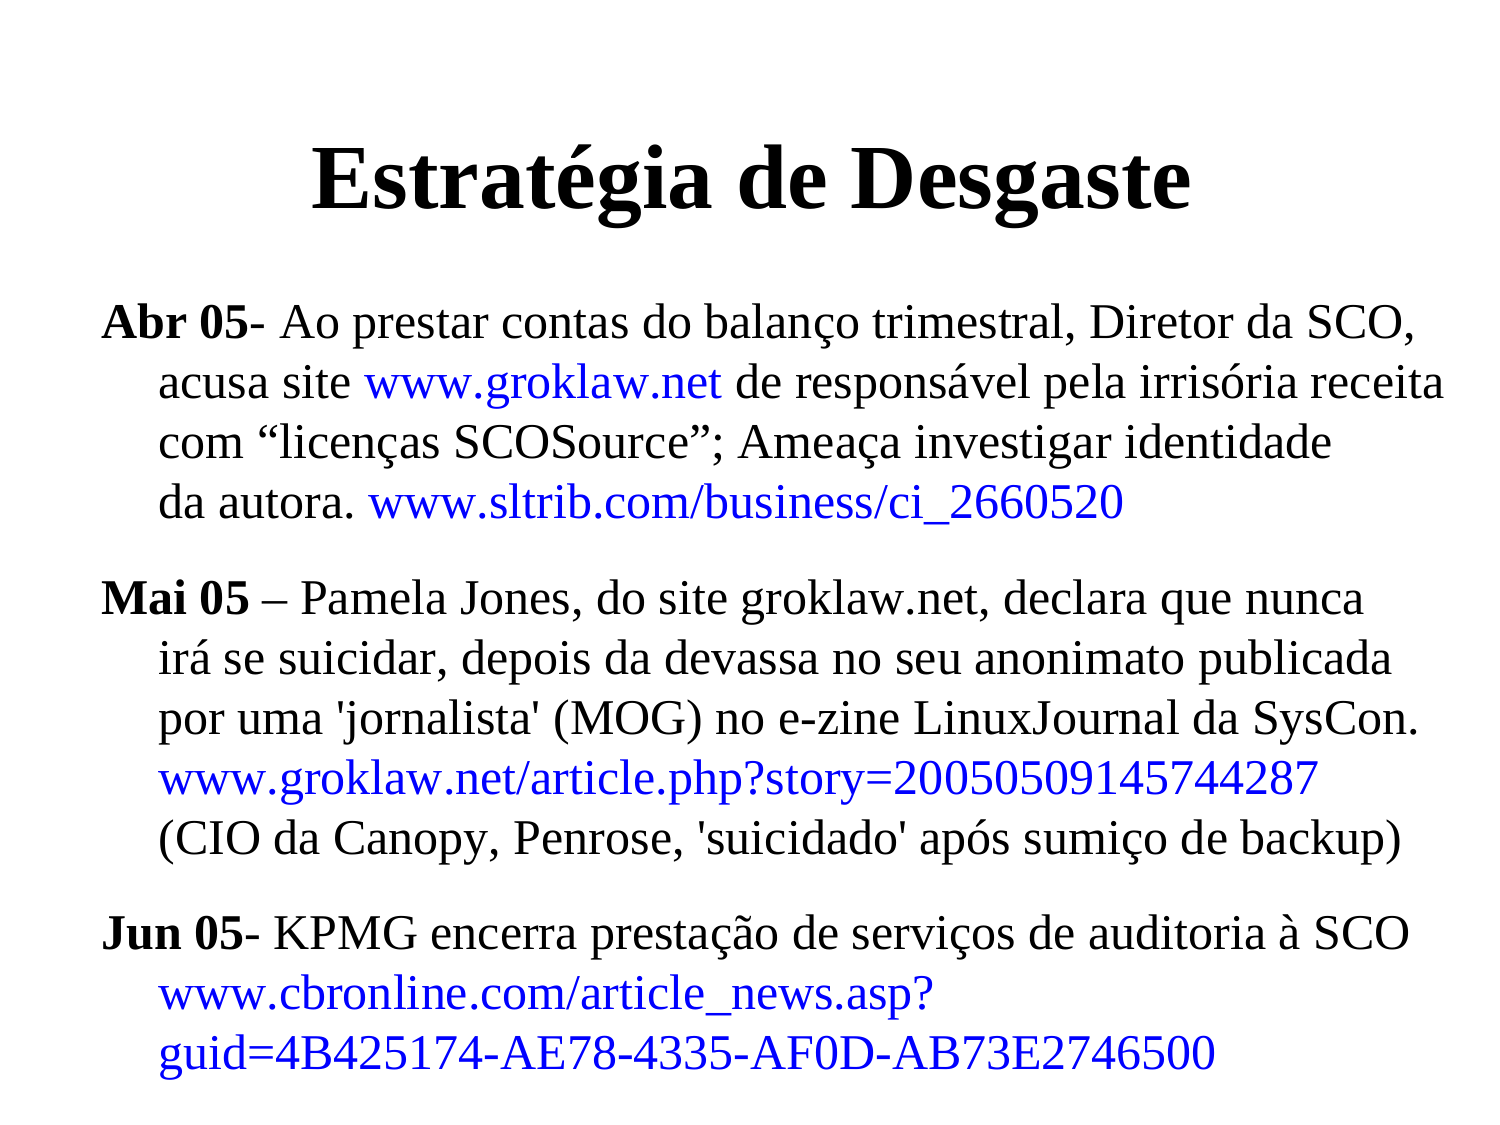

# Estratégia de Desgaste
Abr 05- Ao prestar contas do balanço trimestral, Diretor da SCO,
acusa site www.groklaw.net de responsável pela irrisória receita
com “licenças SCOSource”; Ameaça investigar identidade
da autora. www.sltrib.com/business/ci_2660520
Mai 05 – Pamela Jones, do site groklaw.net, declara que nunca
irá se suicidar, depois da devassa no seu anonimato publicada
por uma 'jornalista' (MOG) no e-zine LinuxJournal da SysCon.
www.groklaw.net/article.php?story=20050509145744287
(CIO da Canopy, Penrose, 'suicidado' após sumiço de backup)
Jun 05- KPMG encerra prestação de serviços de auditoria à SCO
www.cbronline.com/article_news.asp?
guid=4B425174-AE78-4335-AF0D-AB73E2746500